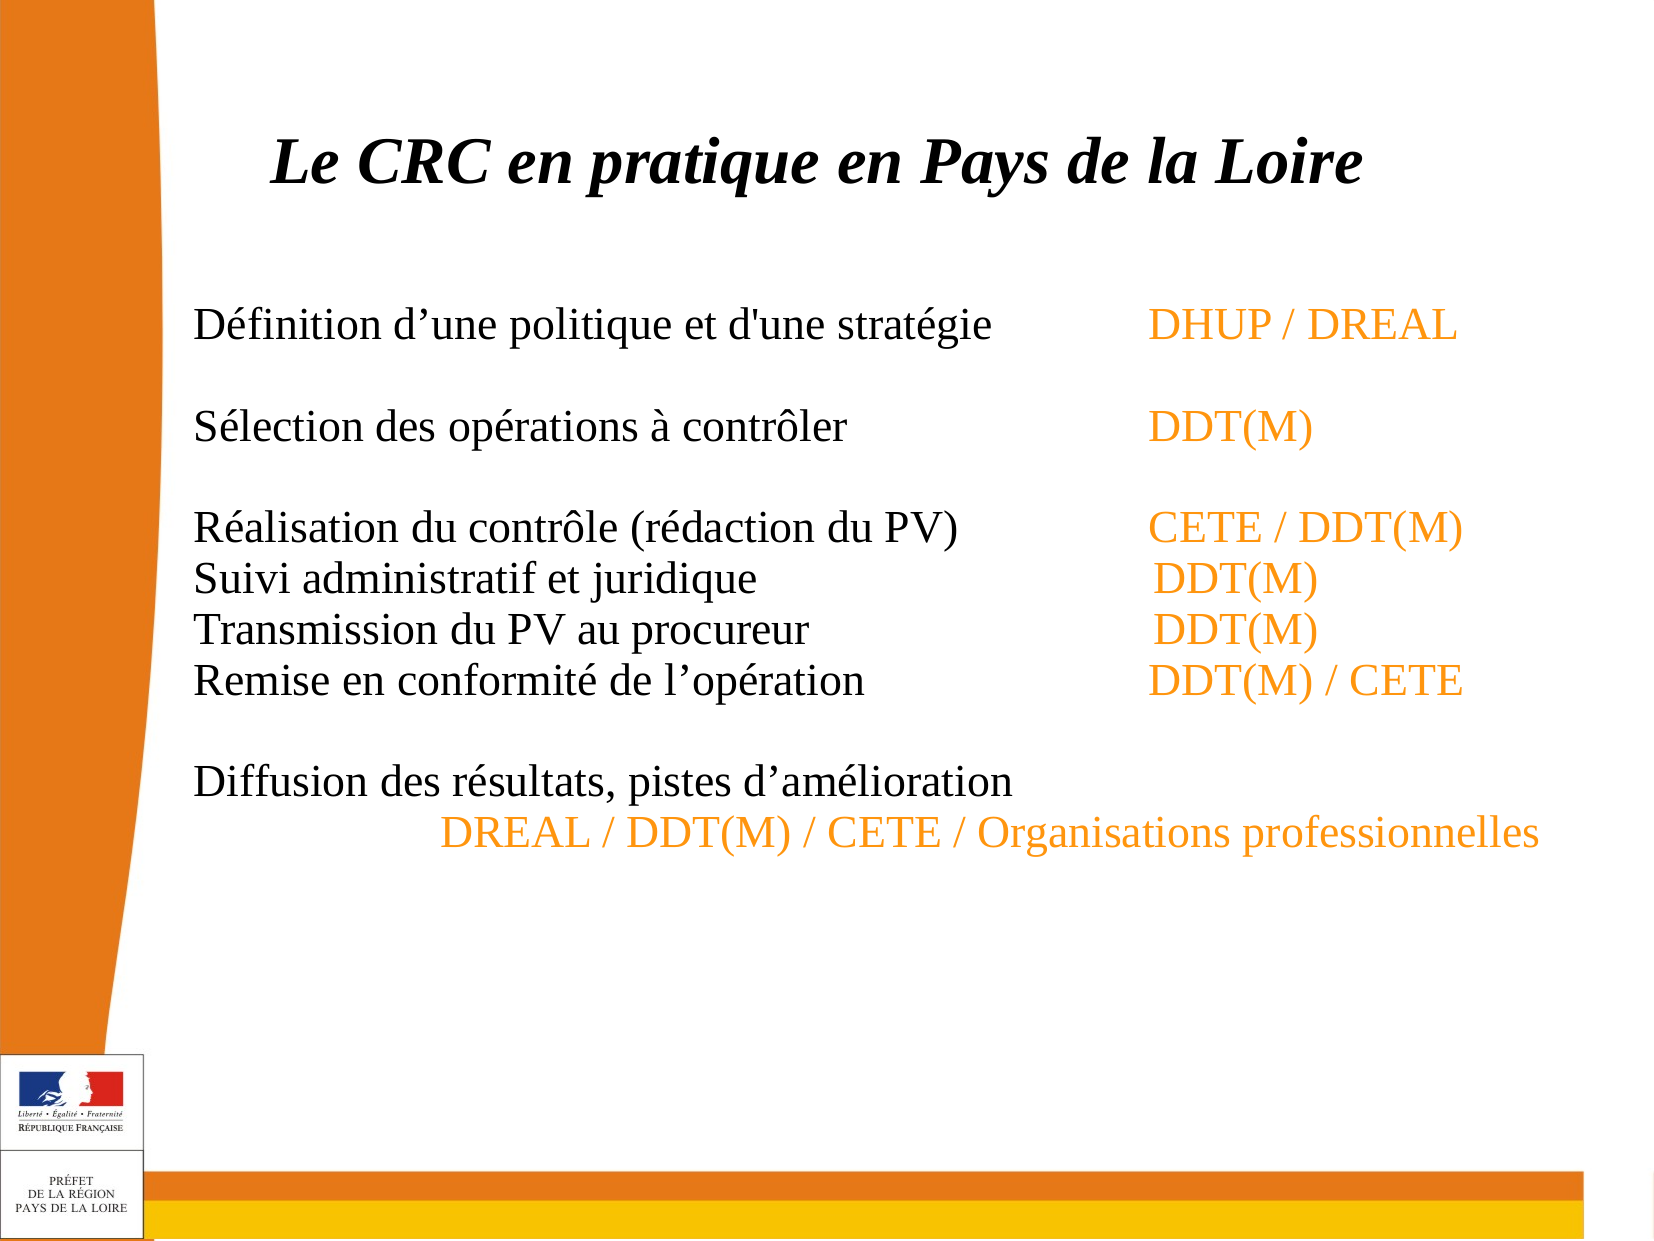

# Le CRC en pratique en Pays de la Loire
Définition d’une politique et d'une stratégie 		 DHUP / DREAL
Sélection des opérations à contrôler				 DDT(M)
Réalisation du contrôle (rédaction du PV)		 CETE / DDT(M)
Suivi administratif et juridique 						DDT(M)
Transmission du PV au procureur 					DDT(M)
Remise en conformité de l’opération 			 DDT(M) / CETE
Diffusion des résultats, pistes d’amélioration 								 DREAL / DDT(M) / CETE / Organisations professionnelles